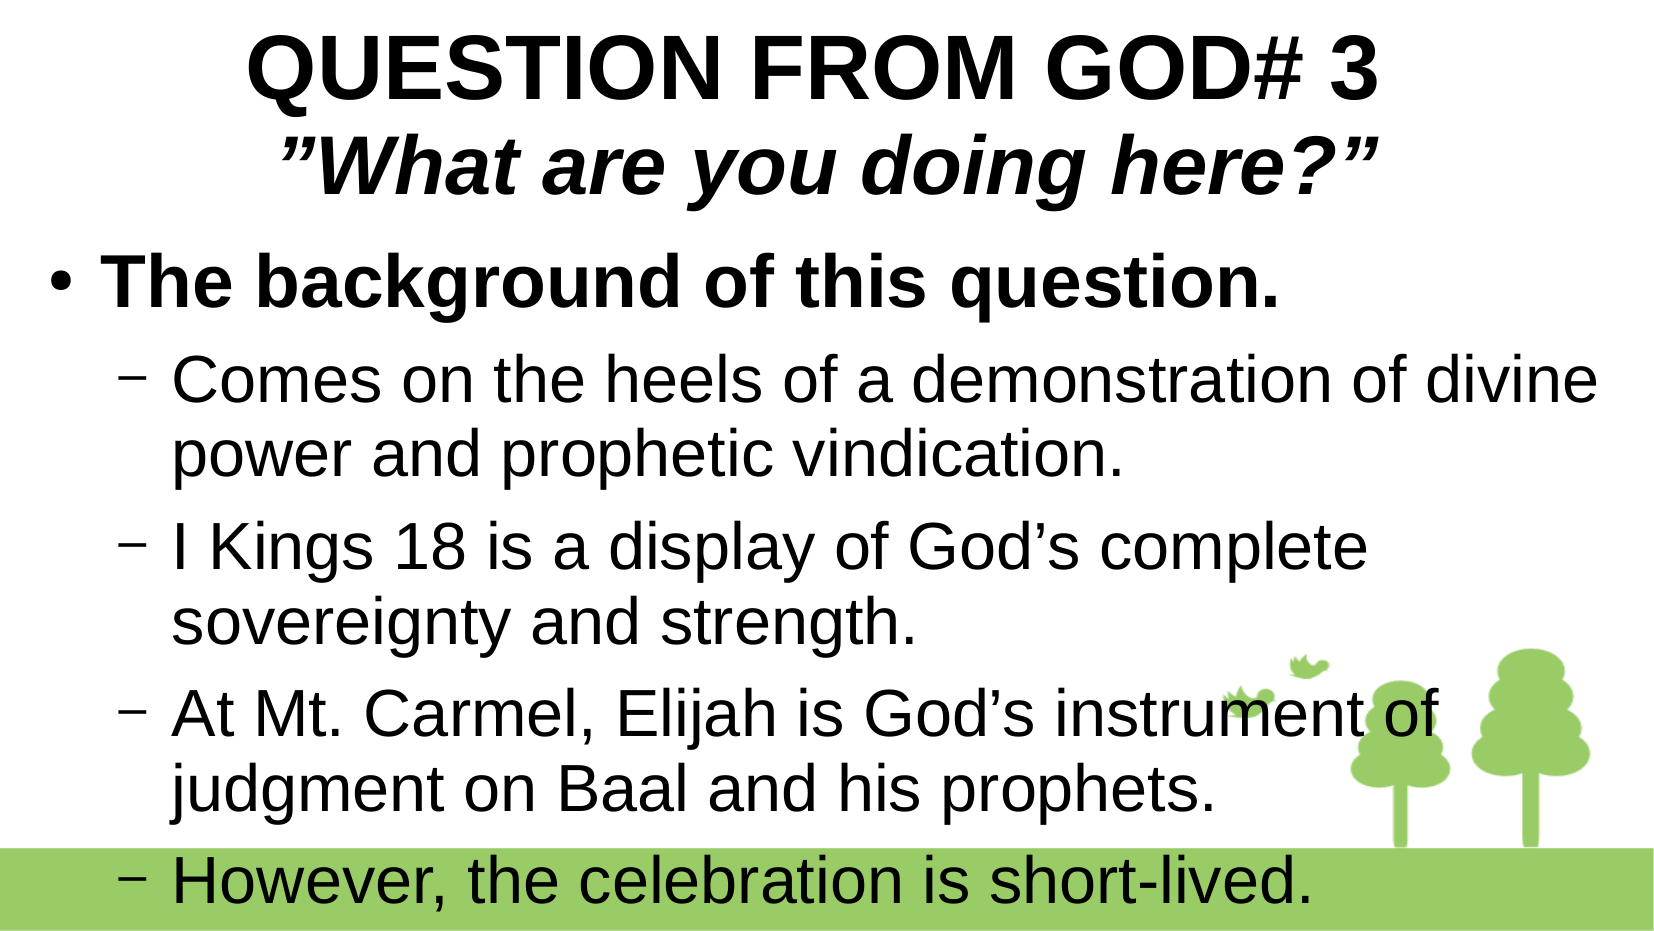

# QUESTION FROM GOD# 3 ”What are you doing here?”
The background of this question.
Comes on the heels of a demonstration of divine power and prophetic vindication.
I Kings 18 is a display of God’s complete sovereignty and strength.
At Mt. Carmel, Elijah is God’s instrument of judgment on Baal and his prophets.
However, the celebration is short-lived.